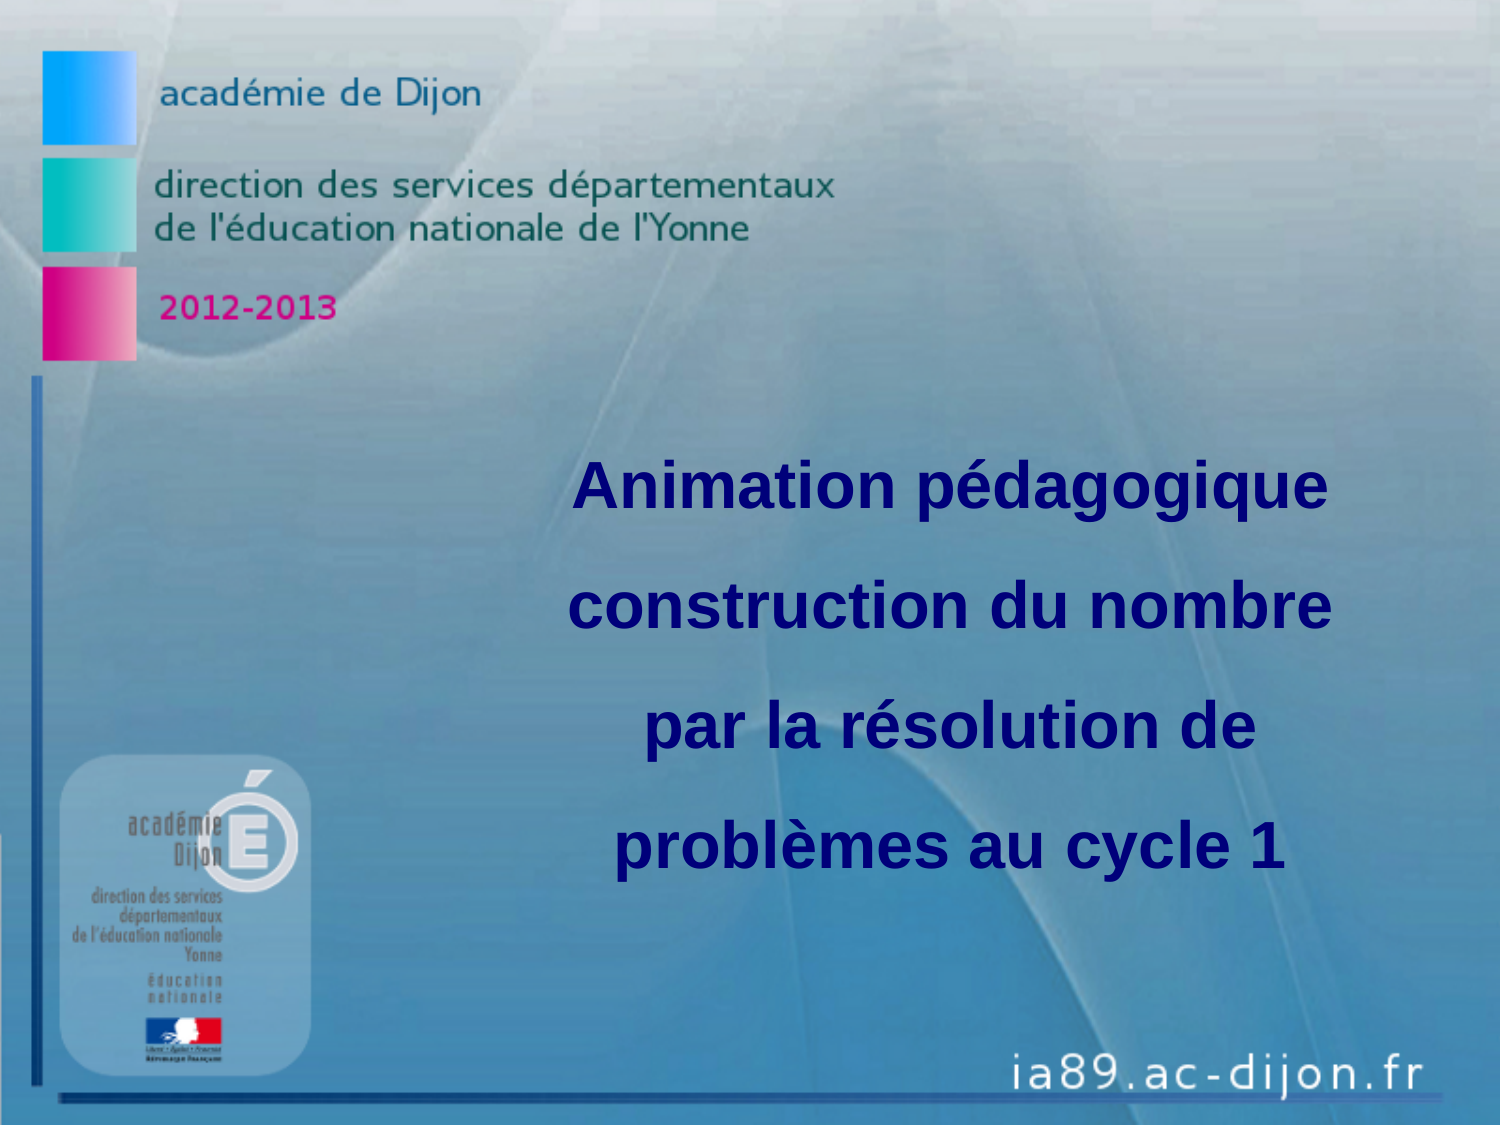

# Animation pédagogique construction du nombre par la résolution de problèmes au cycle 1